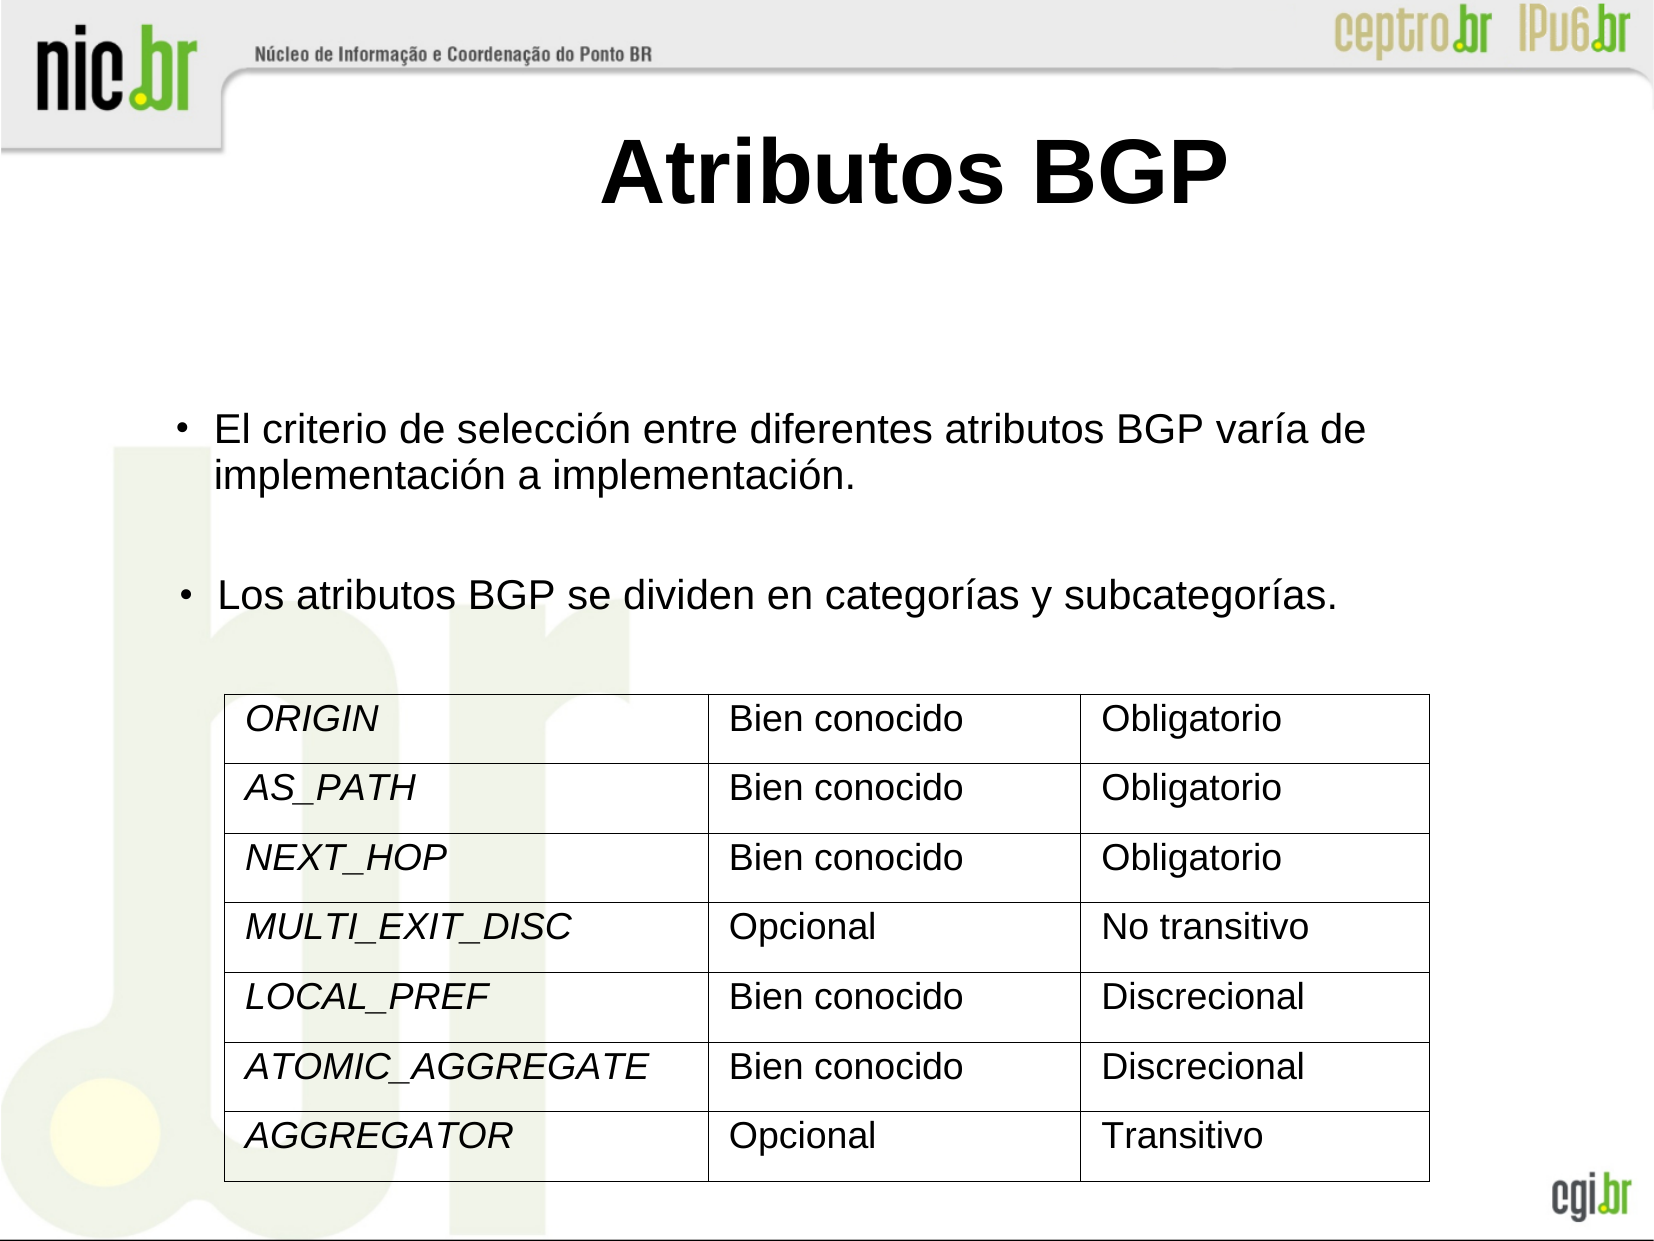

Atributos BGP
El criterio de selección entre diferentes atributos BGP varía de implementación a implementación.
Los atributos BGP se dividen en categorías y subcategorías.
| ORIGIN | Bien conocido | Obligatorio |
| --- | --- | --- |
| AS\_PATH | Bien conocido | Obligatorio |
| NEXT\_HOP | Bien conocido | Obligatorio |
| MULTI\_EXIT\_DISC | Opcional | No transitivo |
| LOCAL\_PREF | Bien conocido | Discrecional |
| ATOMIC\_AGGREGATE | Bien conocido | Discrecional |
| AGGREGATOR | Opcional | Transitivo |